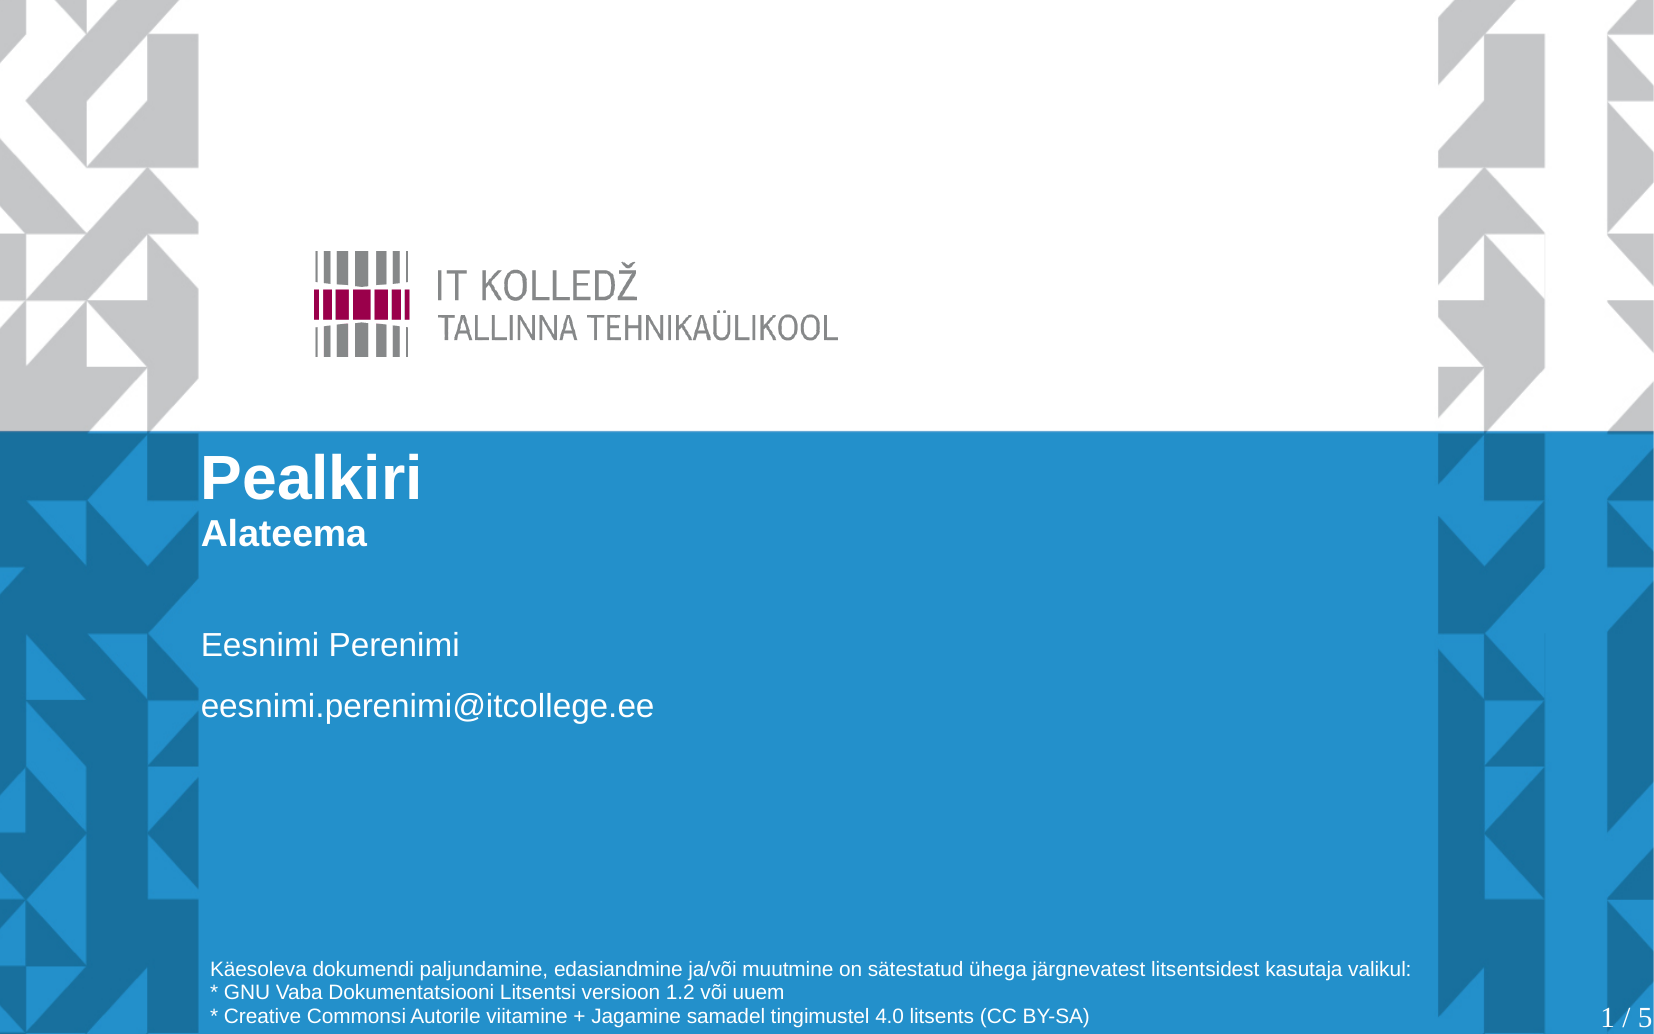

# Pealkiri Alateema
Eesnimi Perenimi
eesnimi.perenimi@itcollege.ee
1